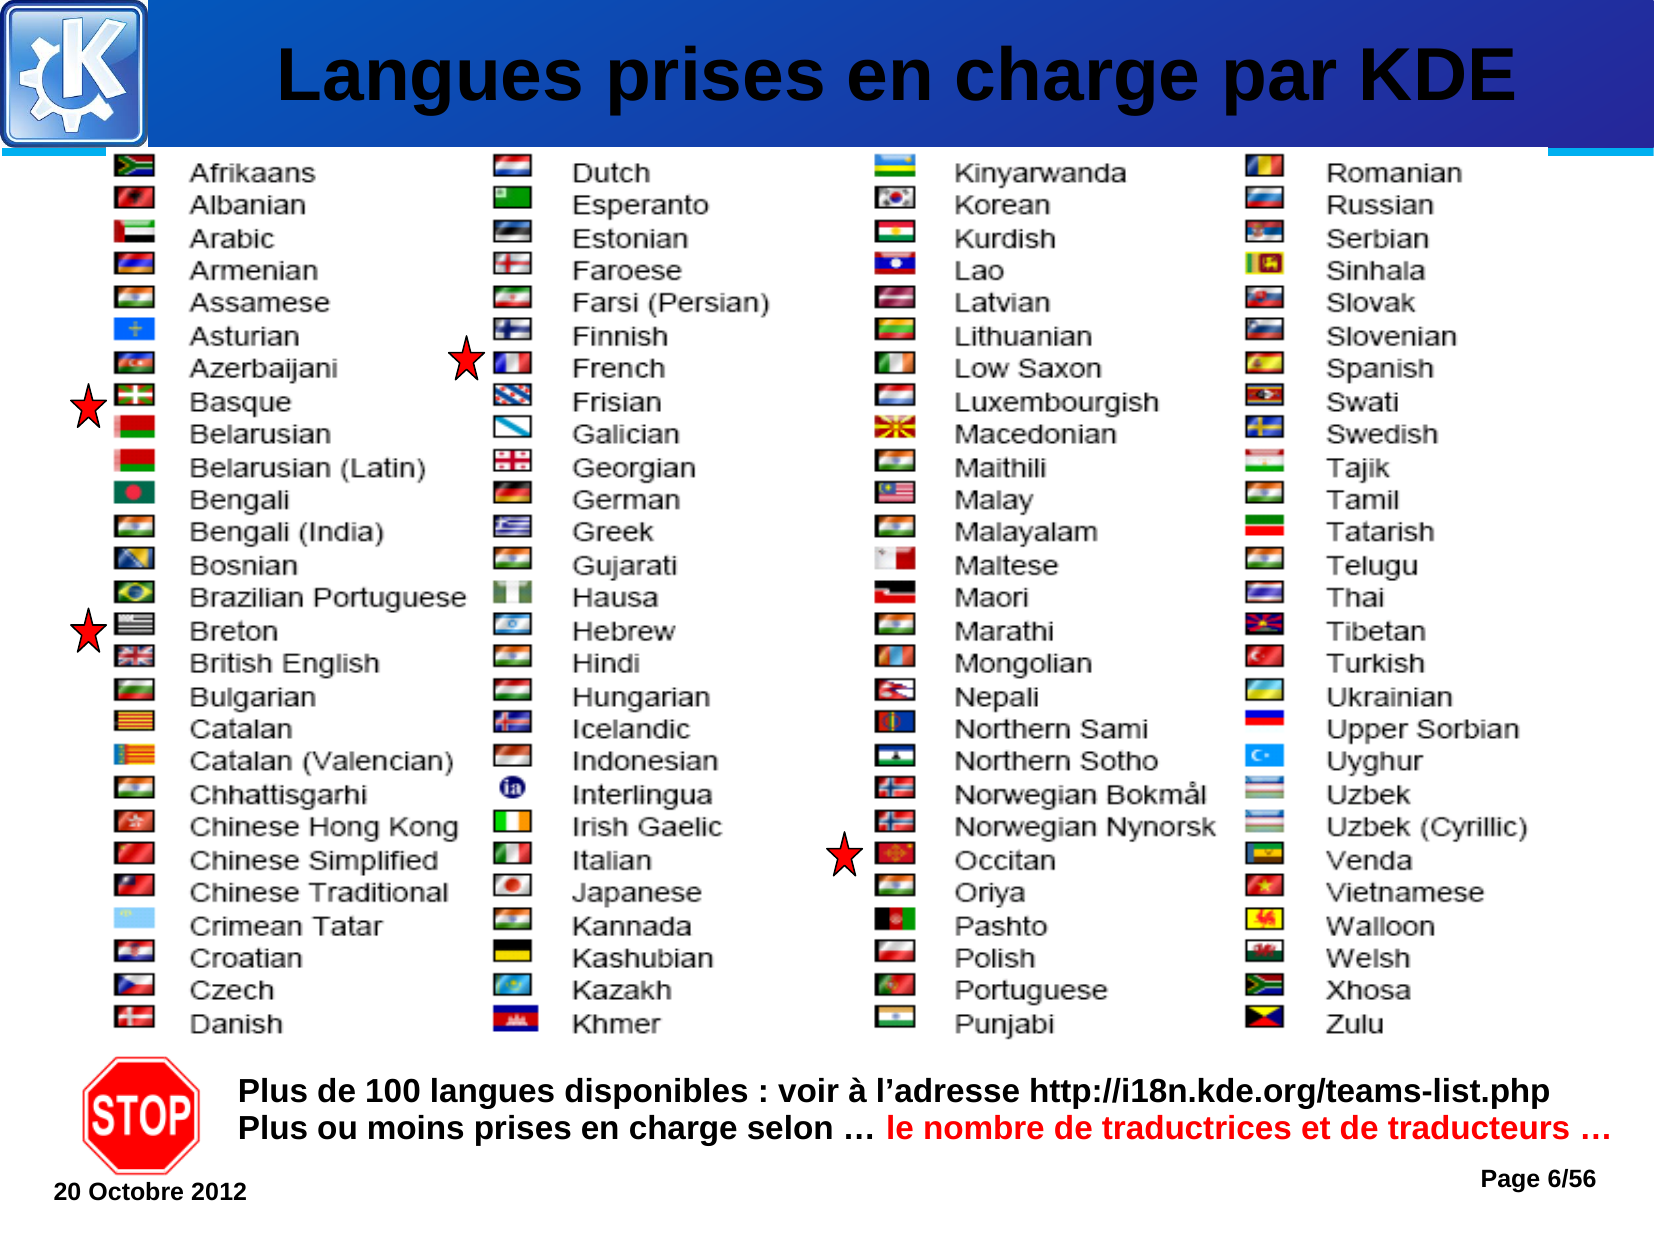

Langues prises en charge par KDE
Plus de 100 langues disponibles : voir à l’adresse http://i18n.kde.org/teams-list.php
Plus ou moins prises en charge selon … le nombre de traductrices et de traducteurs …